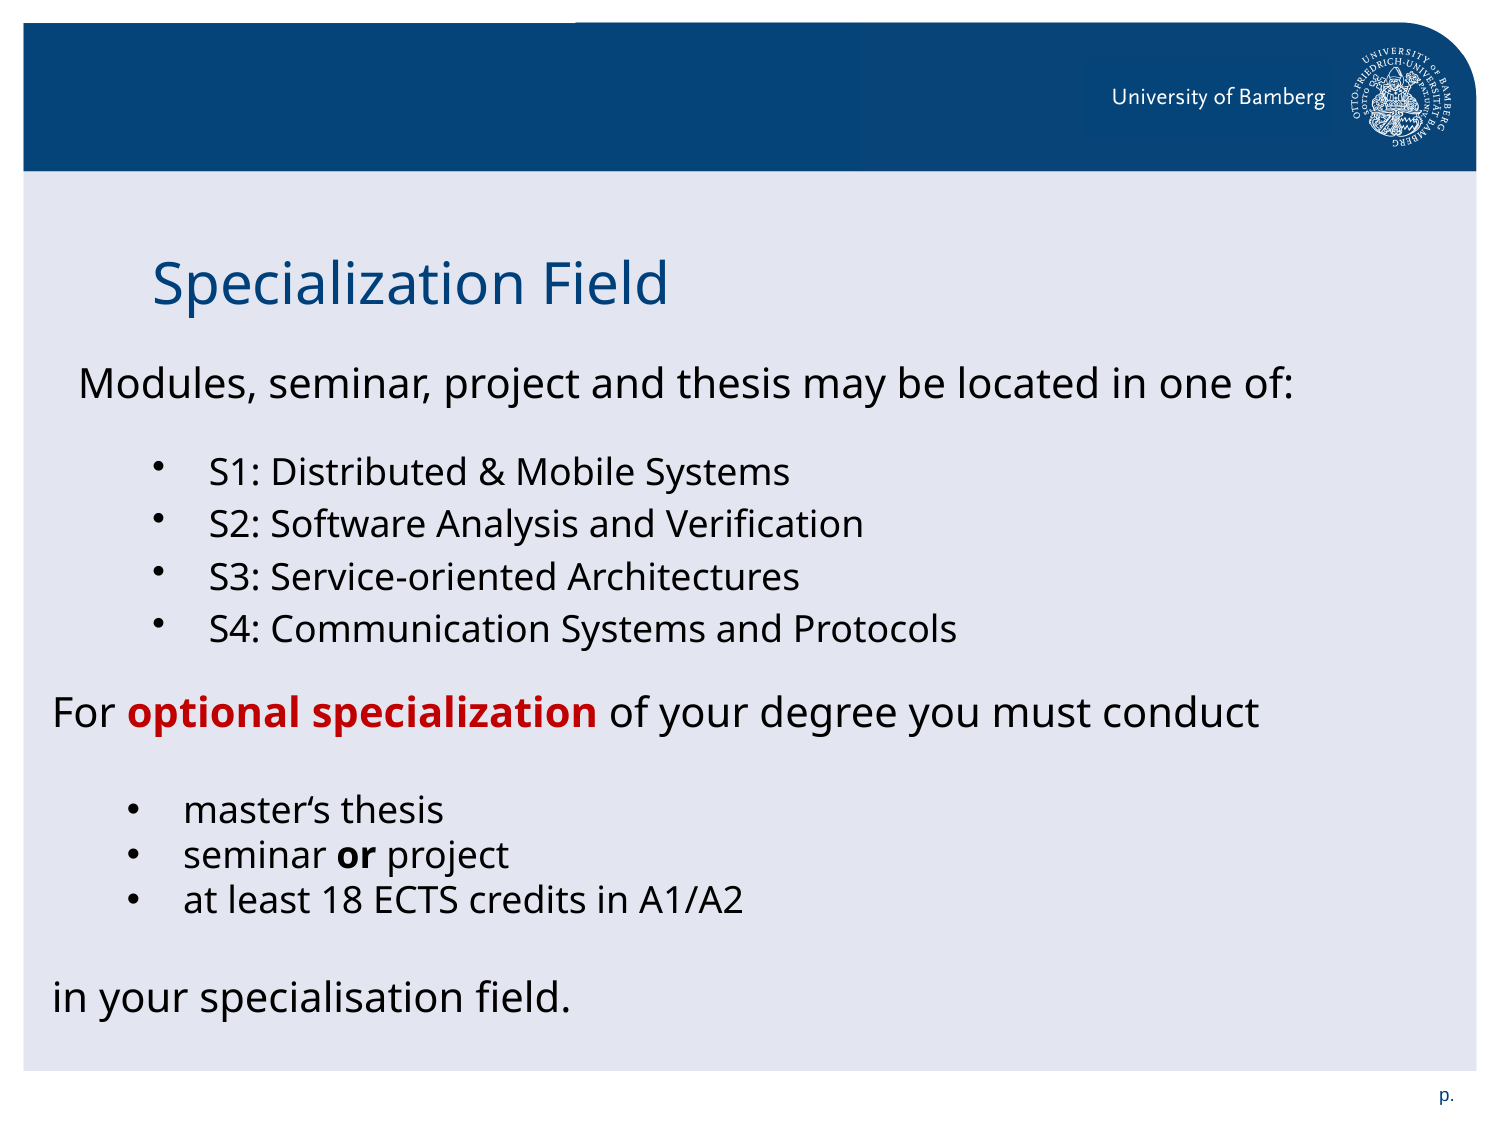

# Specialization Field
Modules, seminar, project and thesis may be located in one of:
S1: Distributed & Mobile Systems
S2: Software Analysis and Verification
S3: Service-oriented Architectures
S4: Communication Systems and Protocols
For optional specialization of your degree you must conduct
master‘s thesis
seminar or project
at least 18 ECTS credits in A1/A2
in your specialisation field.